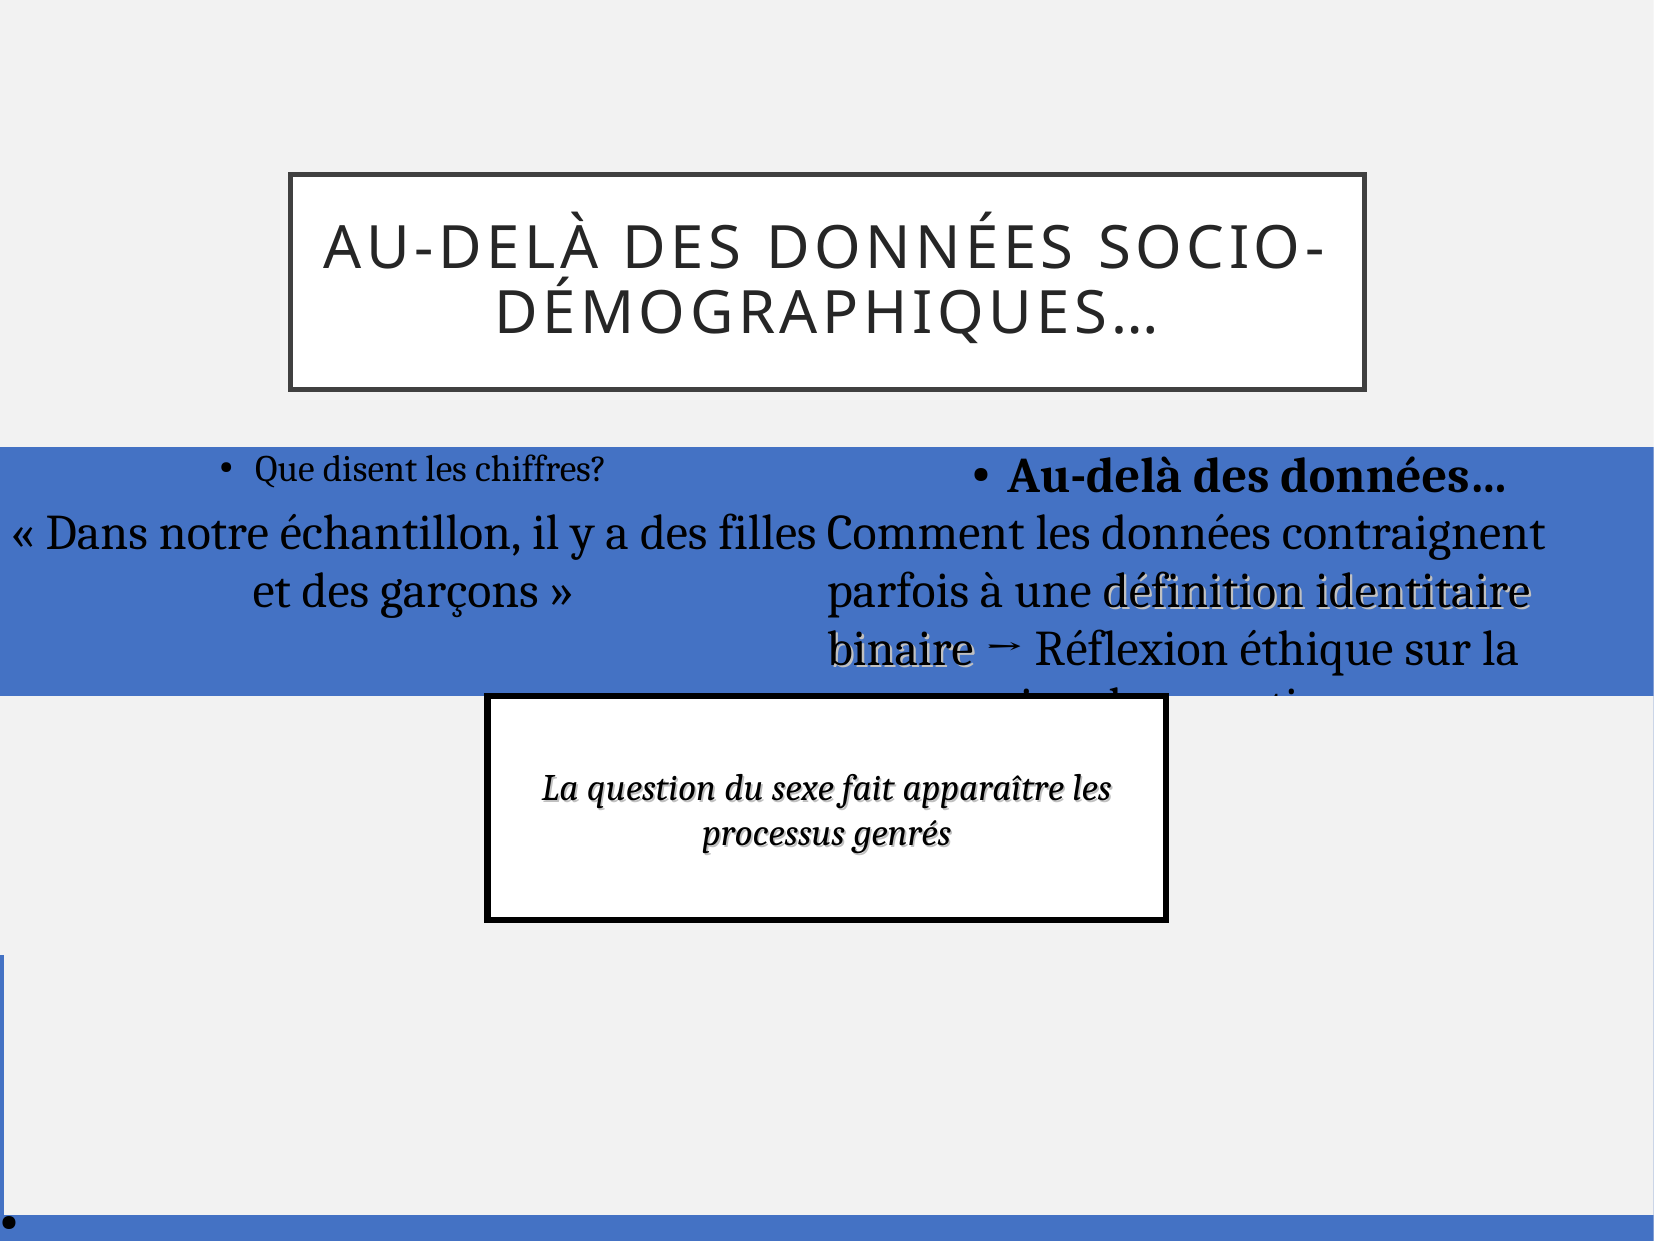

# Au-delà des données socio-démographiques…
| Que disent les chiffres? | Au-delà des données… |
| --- | --- |
| « Dans notre échantillon, il y a des filles et des garçons » | Comment les données contraignent parfois à une définition identitaire binaire → Réflexion éthique sur la construction des questions |
| « Il y a plus de filles attirées par les jeunes du même sexe que de garçons » | Perméabilité de l’identité féminine aux attributs masculins (Dafflon, 2016) « Un garçon doit être à la hauteur de son sexe » (Clair, 2012) |
| « Les garçons commencent leur vie amoureuse et sexuelle plus tôt, ils ont plus de partenaires que les filles » | Précocité des garçons… Ou autre chose? |
La question du sexe fait apparaître les processus genrés